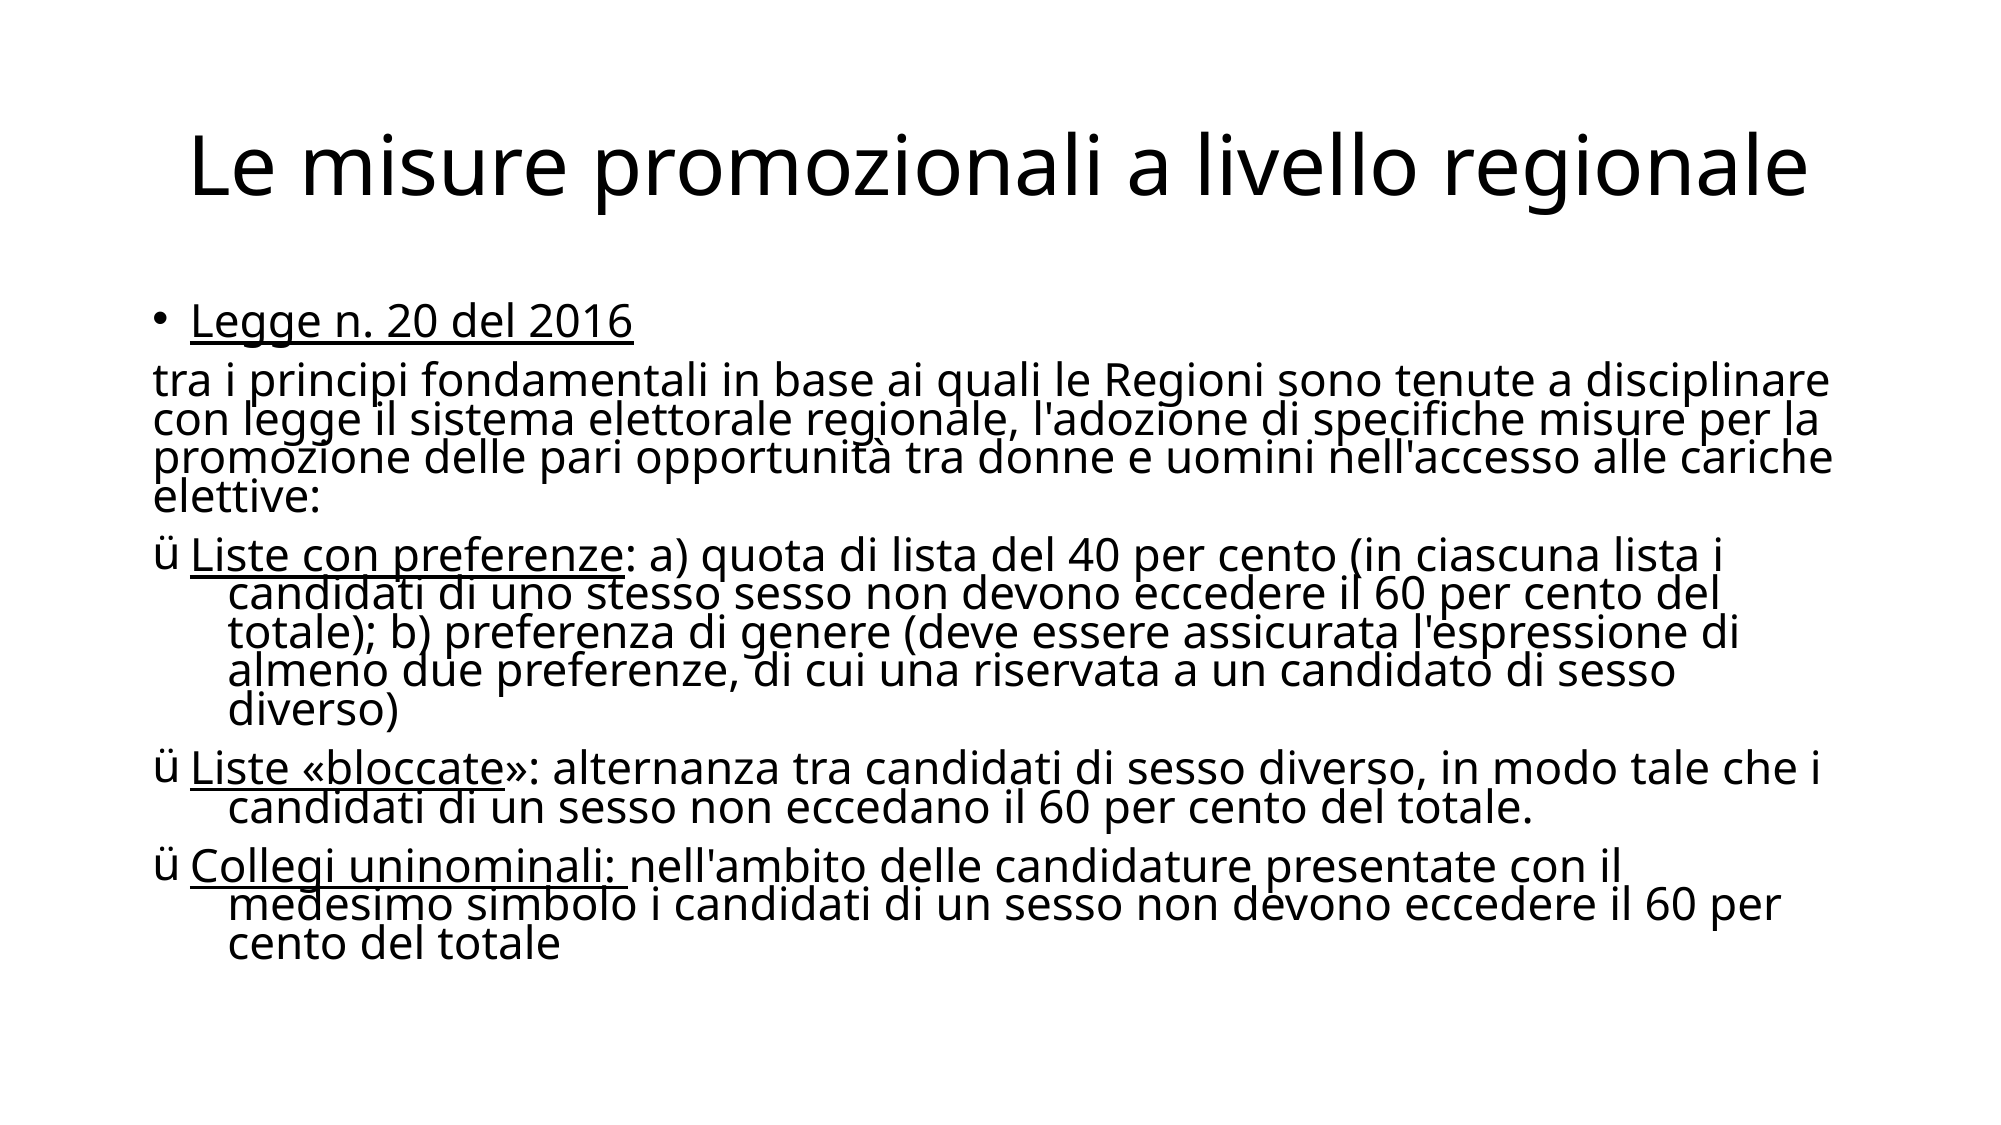

# Le misure promozionali a livello regionale
Legge n. 20 del 2016
tra i principi fondamentali in base ai quali le Regioni sono tenute a disciplinare con legge il sistema elettorale regionale, l'adozione di specifiche misure per la promozione delle pari opportunità tra donne e uomini nell'accesso alle cariche elettive:
Liste con preferenze: a) quota di lista del 40 per cento (in ciascuna lista i candidati di uno stesso sesso non devono eccedere il 60 per cento del totale); b) preferenza di genere (deve essere assicurata l'espressione di almeno due preferenze, di cui una riservata a un candidato di sesso diverso)
Liste «bloccate»: alternanza tra candidati di sesso diverso, in modo tale che i candidati di un sesso non eccedano il 60 per cento del totale.
Collegi uninominali: nell'ambito delle candidature presentate con il medesimo simbolo i candidati di un sesso non devono eccedere il 60 per cento del totale